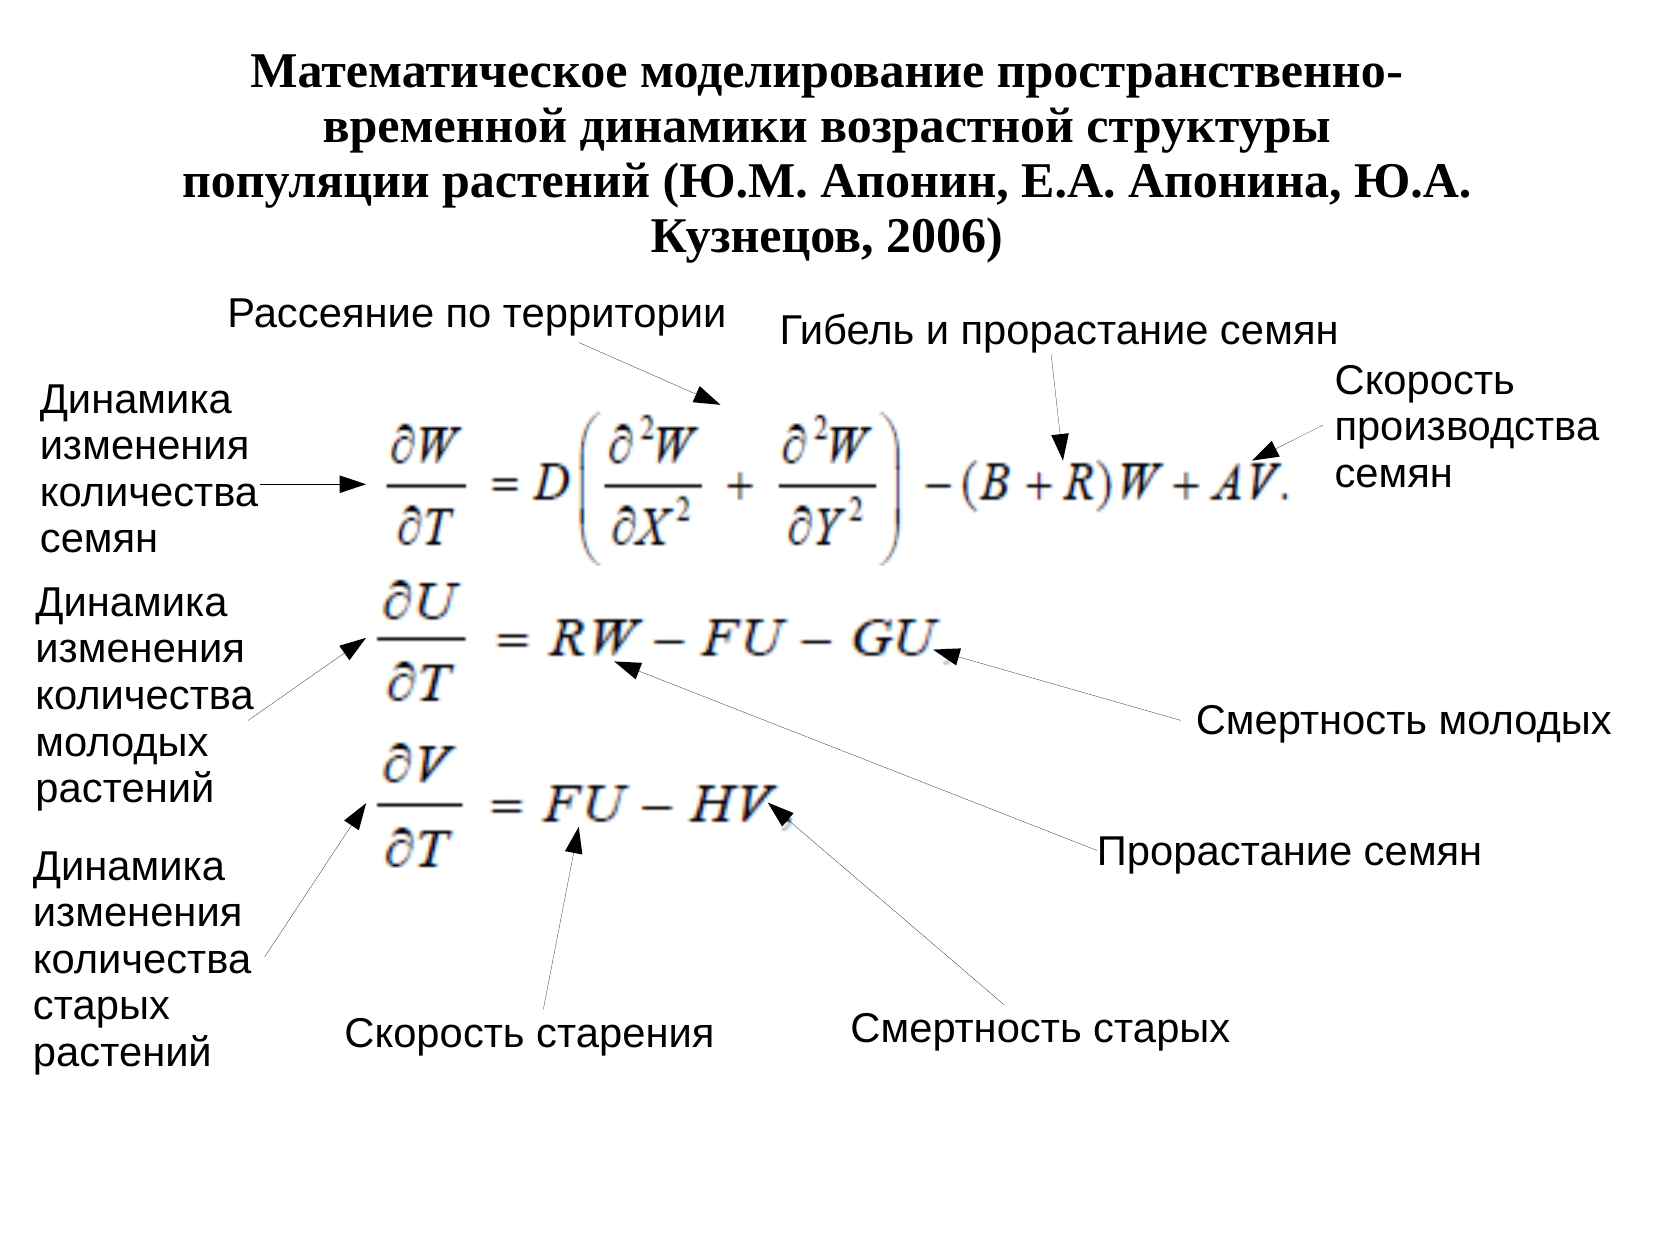

# Математическое моделирование пространственно- временной динамики возрастной структуры популяции растений (Ю.М. Апонин, Е.А. Апонина, Ю.А. Кузнецов, 2006)
Рассеяние по территории
Гибель и прорастание семян
Скорость производства семян
Динамика изменения количества семян
Динамика изменения количества молодых растений
Смертность молодых
Прорастание семян
Динамика изменения количества старых растений
Смертность старых
Скорость старения